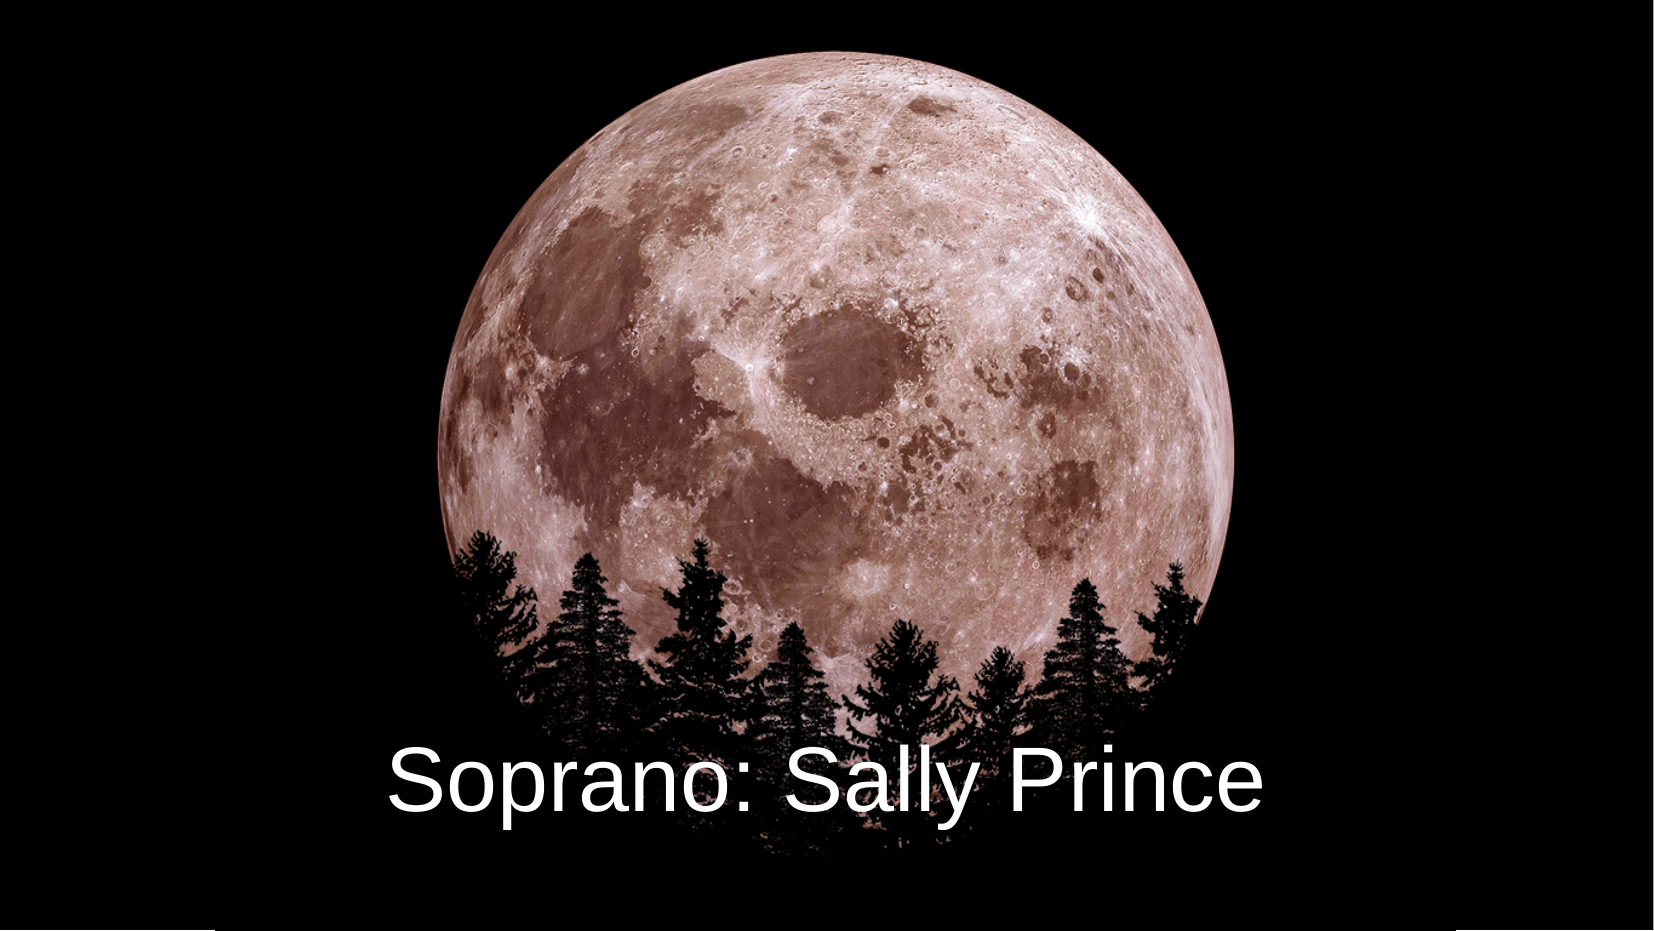

# Rusalka’s Song to the Moon
Soprano: Sally Prince